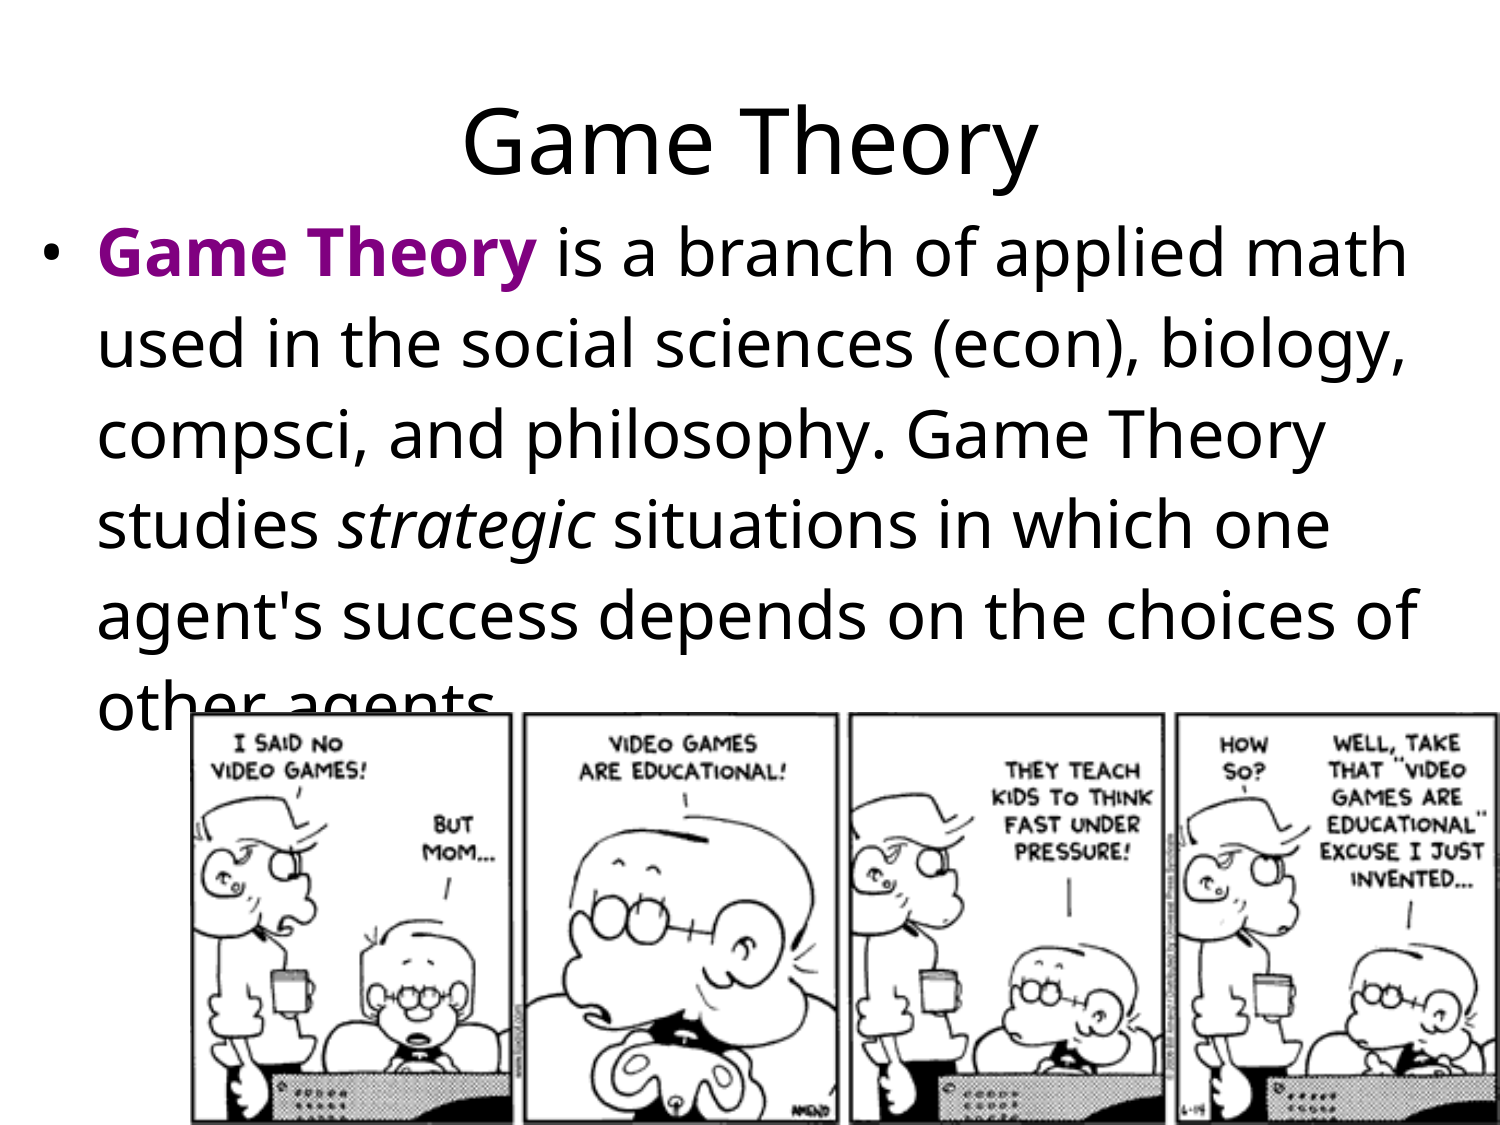

# Game Theory
Game Theory is a branch of applied math used in the social sciences (econ), biology, compsci, and philosophy. Game Theory studies strategic situations in which one agent's success depends on the choices of other agents.
32